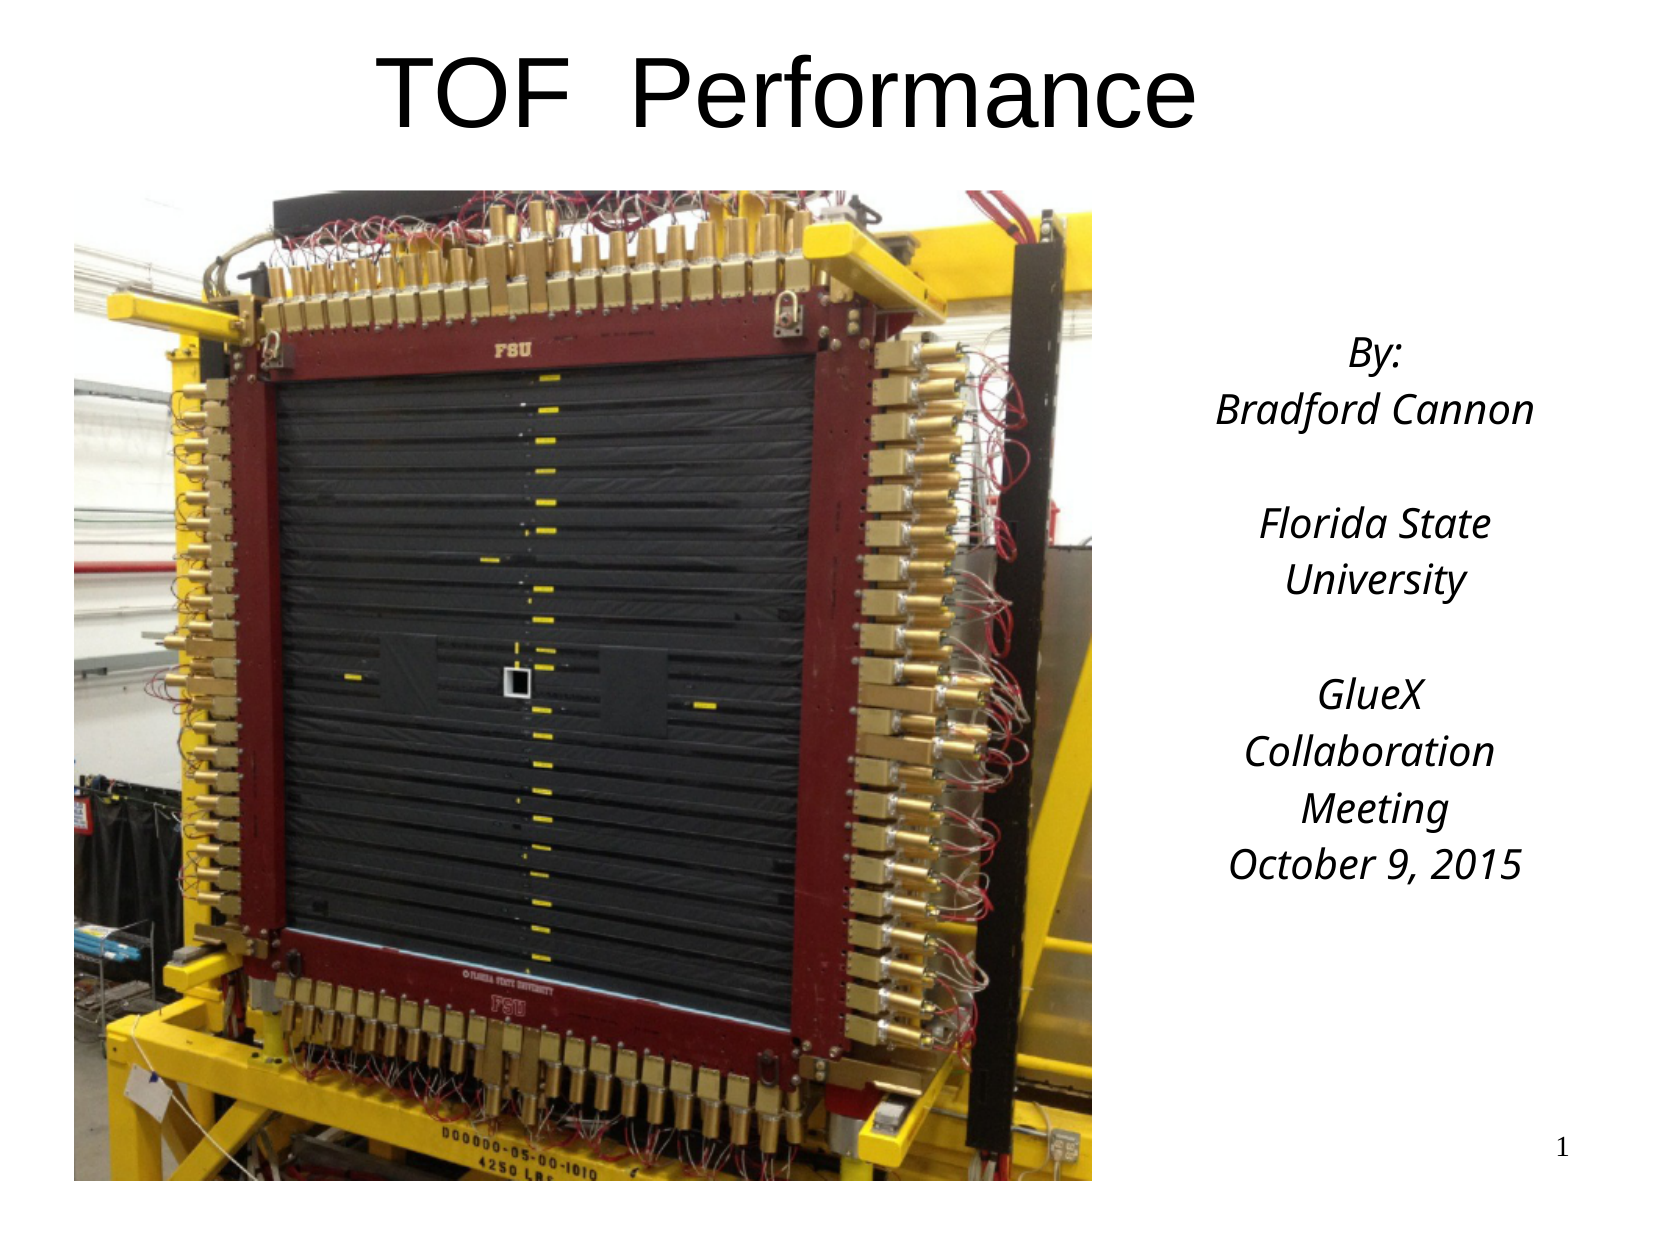

TOF Performance
By:
Bradford Cannon
Florida State
University
GlueX
Collaboration
Meeting
October 9, 2015
1